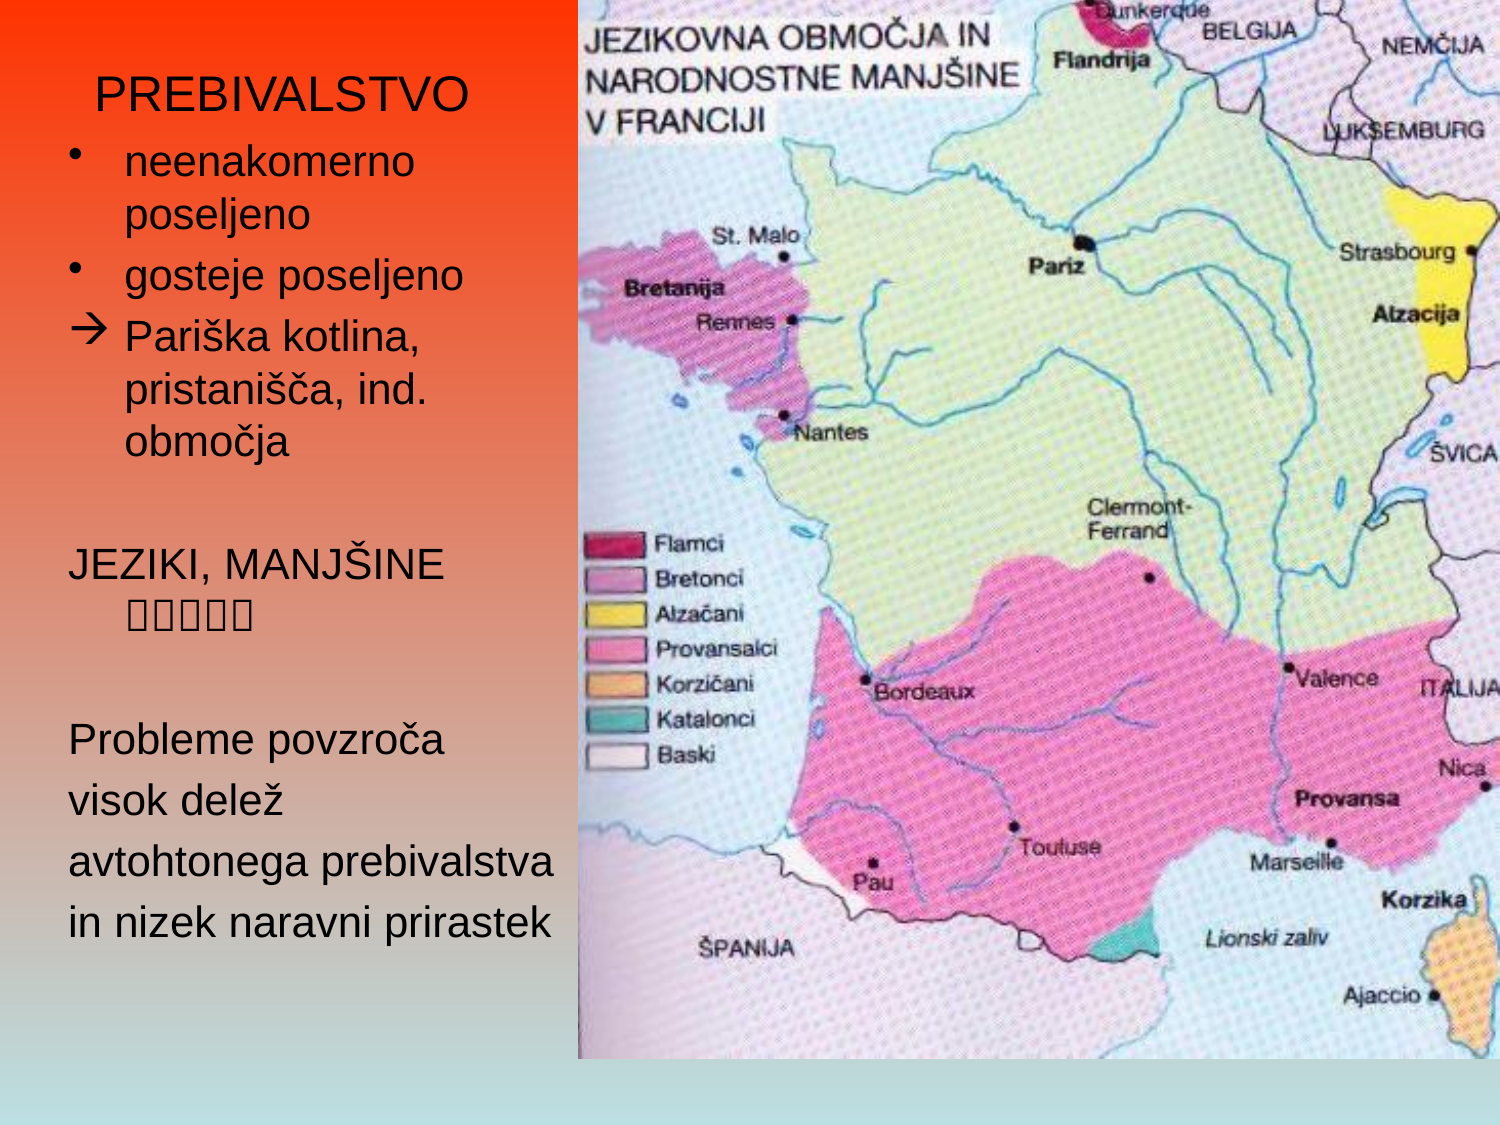

# PREBIVALSTVO
neenakomerno poseljeno
gosteje poseljeno
Pariška kotlina, pristanišča, ind. območja
JEZIKI, MANJŠINE 
Probleme povzroča
visok delež
avtohtonega prebivalstva
in nizek naravni prirastek